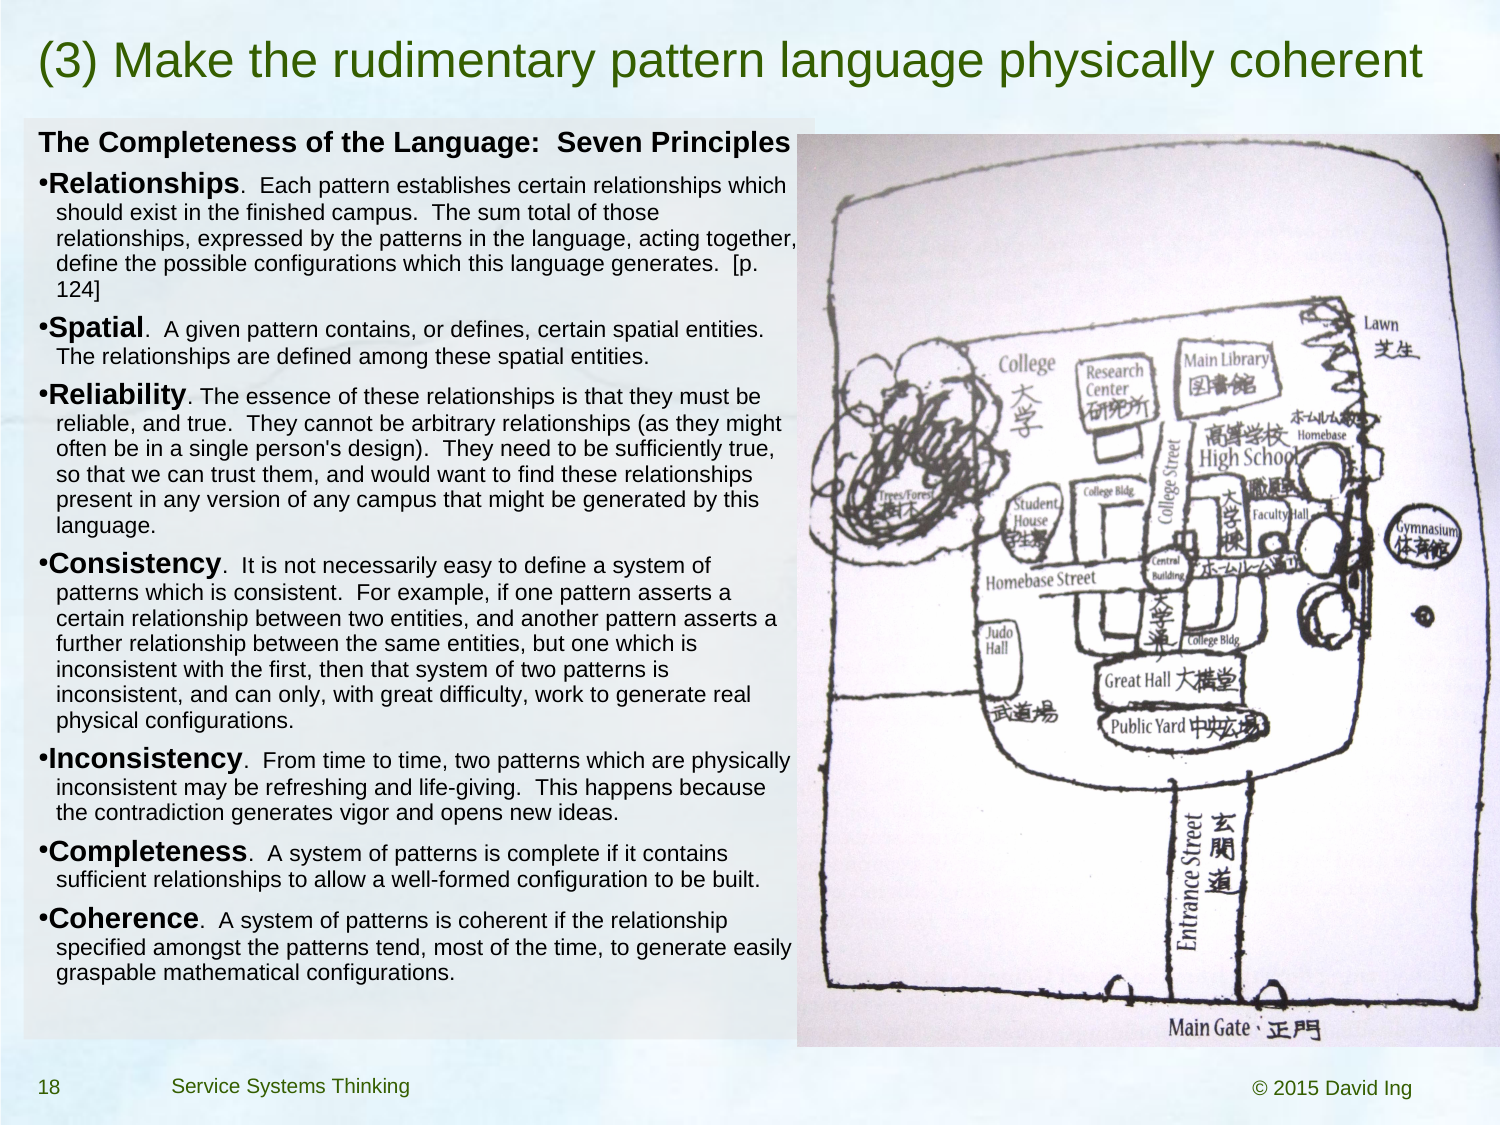

# (3) Make the rudimentary pattern language physically coherent
The Completeness of the Language: Seven Principles
Relationships. Each pattern establishes certain relationships which should exist in the finished campus. The sum total of those relationships, expressed by the patterns in the language, acting together, define the possible configurations which this language generates. [p. 124]
Spatial. A given pattern contains, or defines, certain spatial entities. The relationships are defined among these spatial entities.
Reliability. The essence of these relationships is that they must be reliable, and true. They cannot be arbitrary relationships (as they might often be in a single person's design). They need to be sufficiently true, so that we can trust them, and would want to find these relationships present in any version of any campus that might be generated by this language.
Consistency. It is not necessarily easy to define a system of patterns which is consistent. For example, if one pattern asserts a certain relationship between two entities, and another pattern asserts a further relationship between the same entities, but one which is inconsistent with the first, then that system of two patterns is inconsistent, and can only, with great difficulty, work to generate real physical configurations.
Inconsistency. From time to time, two patterns which are physically inconsistent may be refreshing and life-giving. This happens because the contradiction generates vigor and opens new ideas.
Completeness. A system of patterns is complete if it contains sufficient relationships to allow a well-formed configuration to be built.
Coherence. A system of patterns is coherent if the relationship specified amongst the patterns tend, most of the time, to generate easily graspable mathematical configurations.
Service Systems Thinking
18